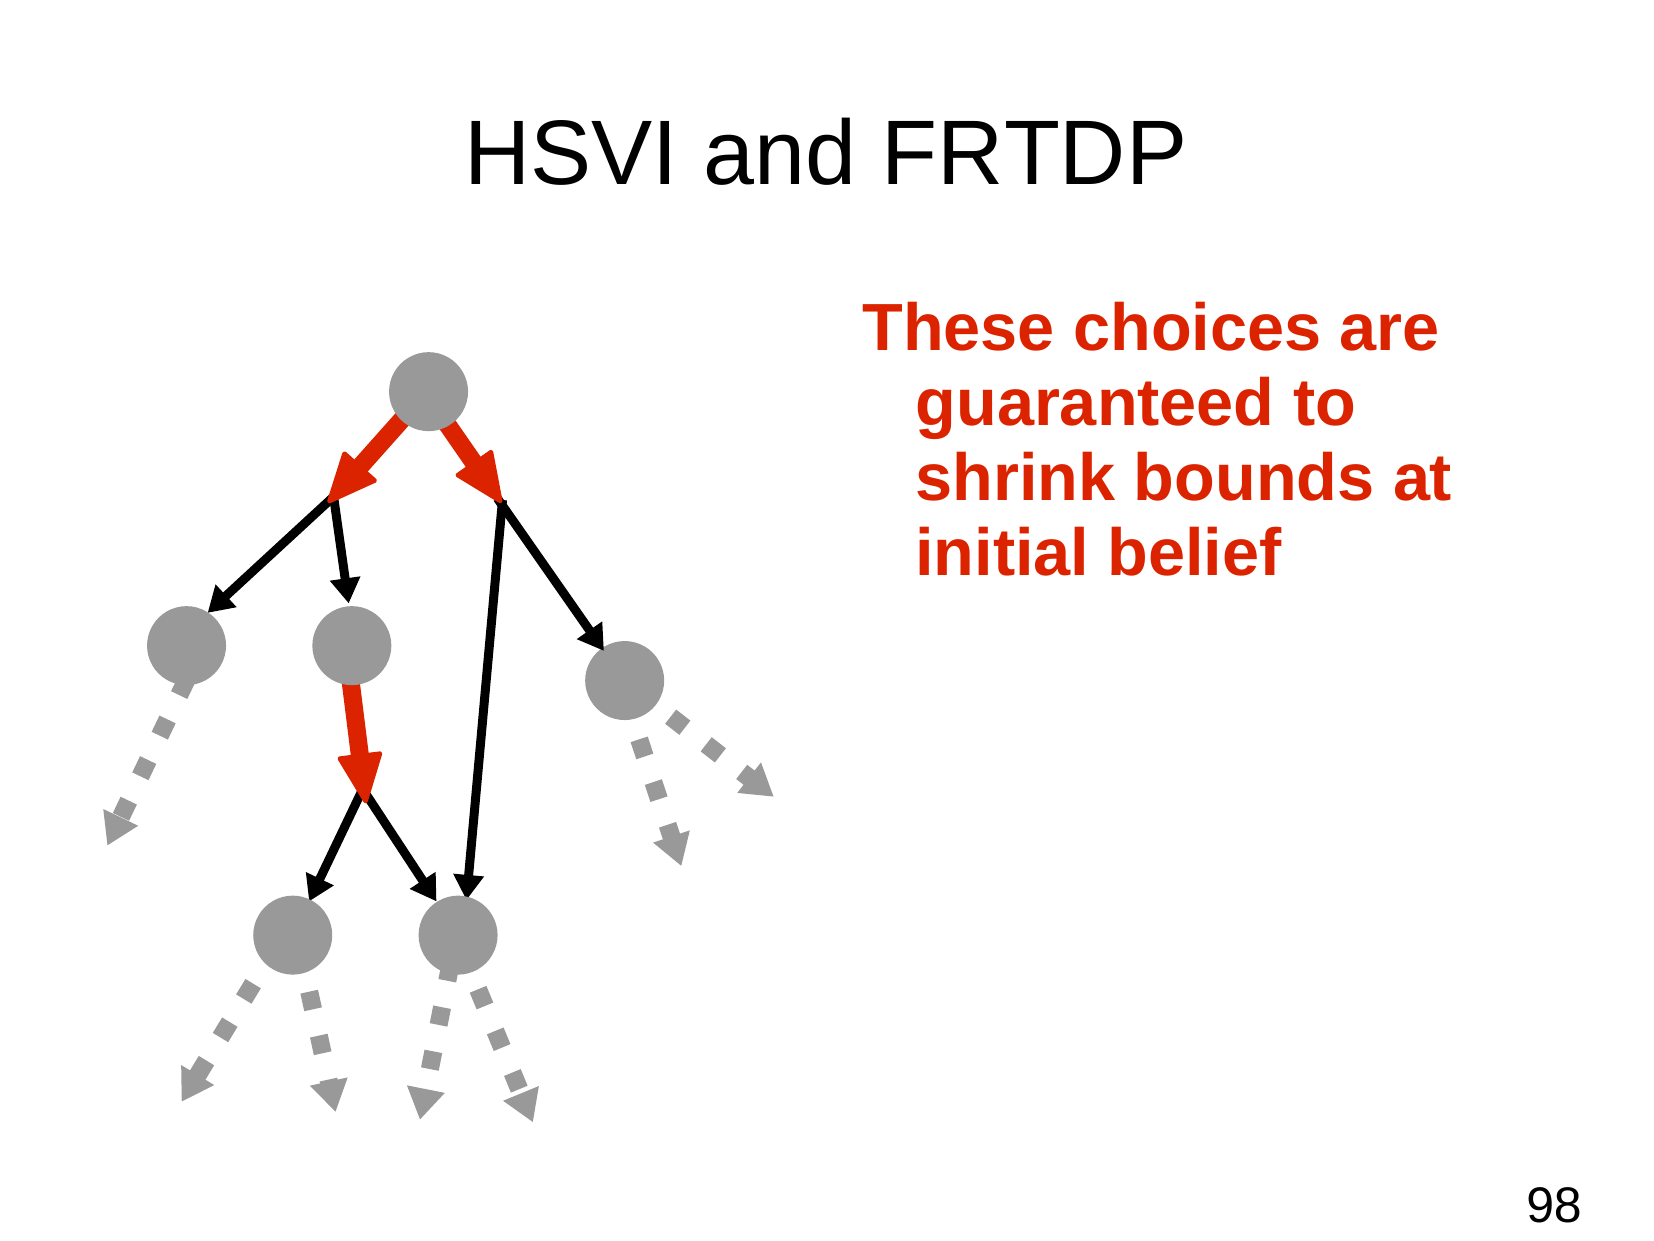

# HSVI and FRTDP
These choices are guaranteed to shrink bounds at initial belief